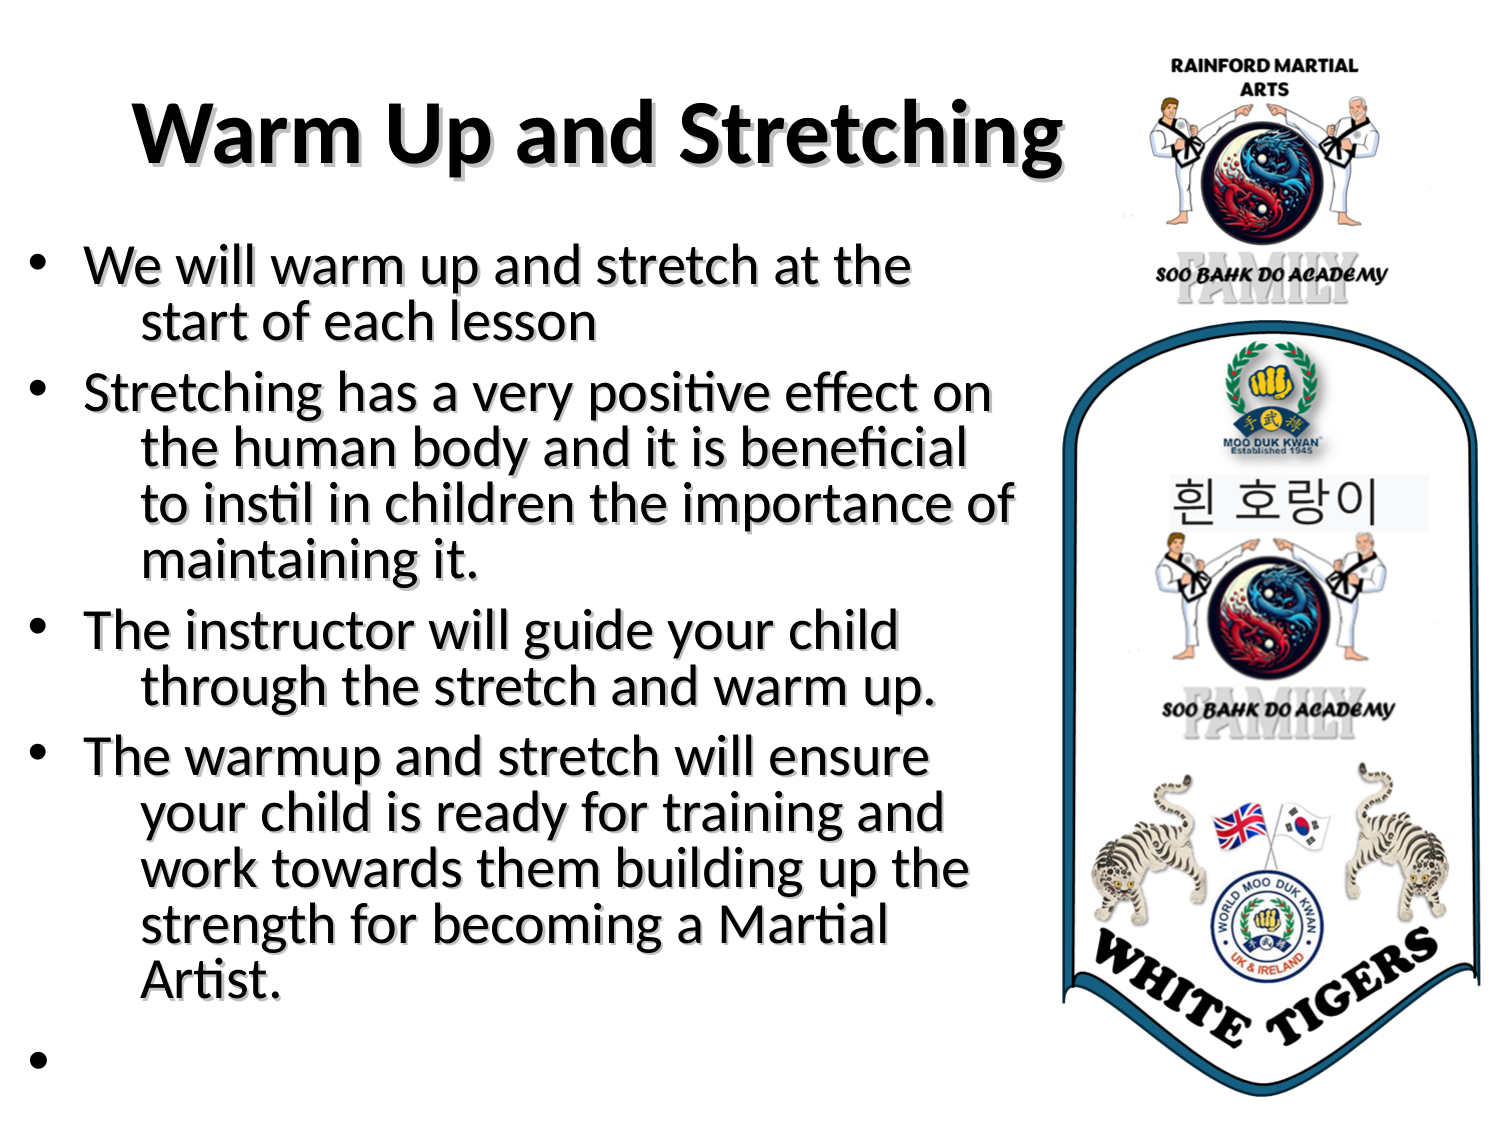

# Warm Up and Stretching
We will warm up and stretch at the start of each lesson
Stretching has a very positive effect on the human body and it is beneficial to instil in children the importance of maintaining it.
The instructor will guide your child through the stretch and warm up.
The warmup and stretch will ensure your child is ready for training and work towards them building up the strength for becoming a Martial Artist.